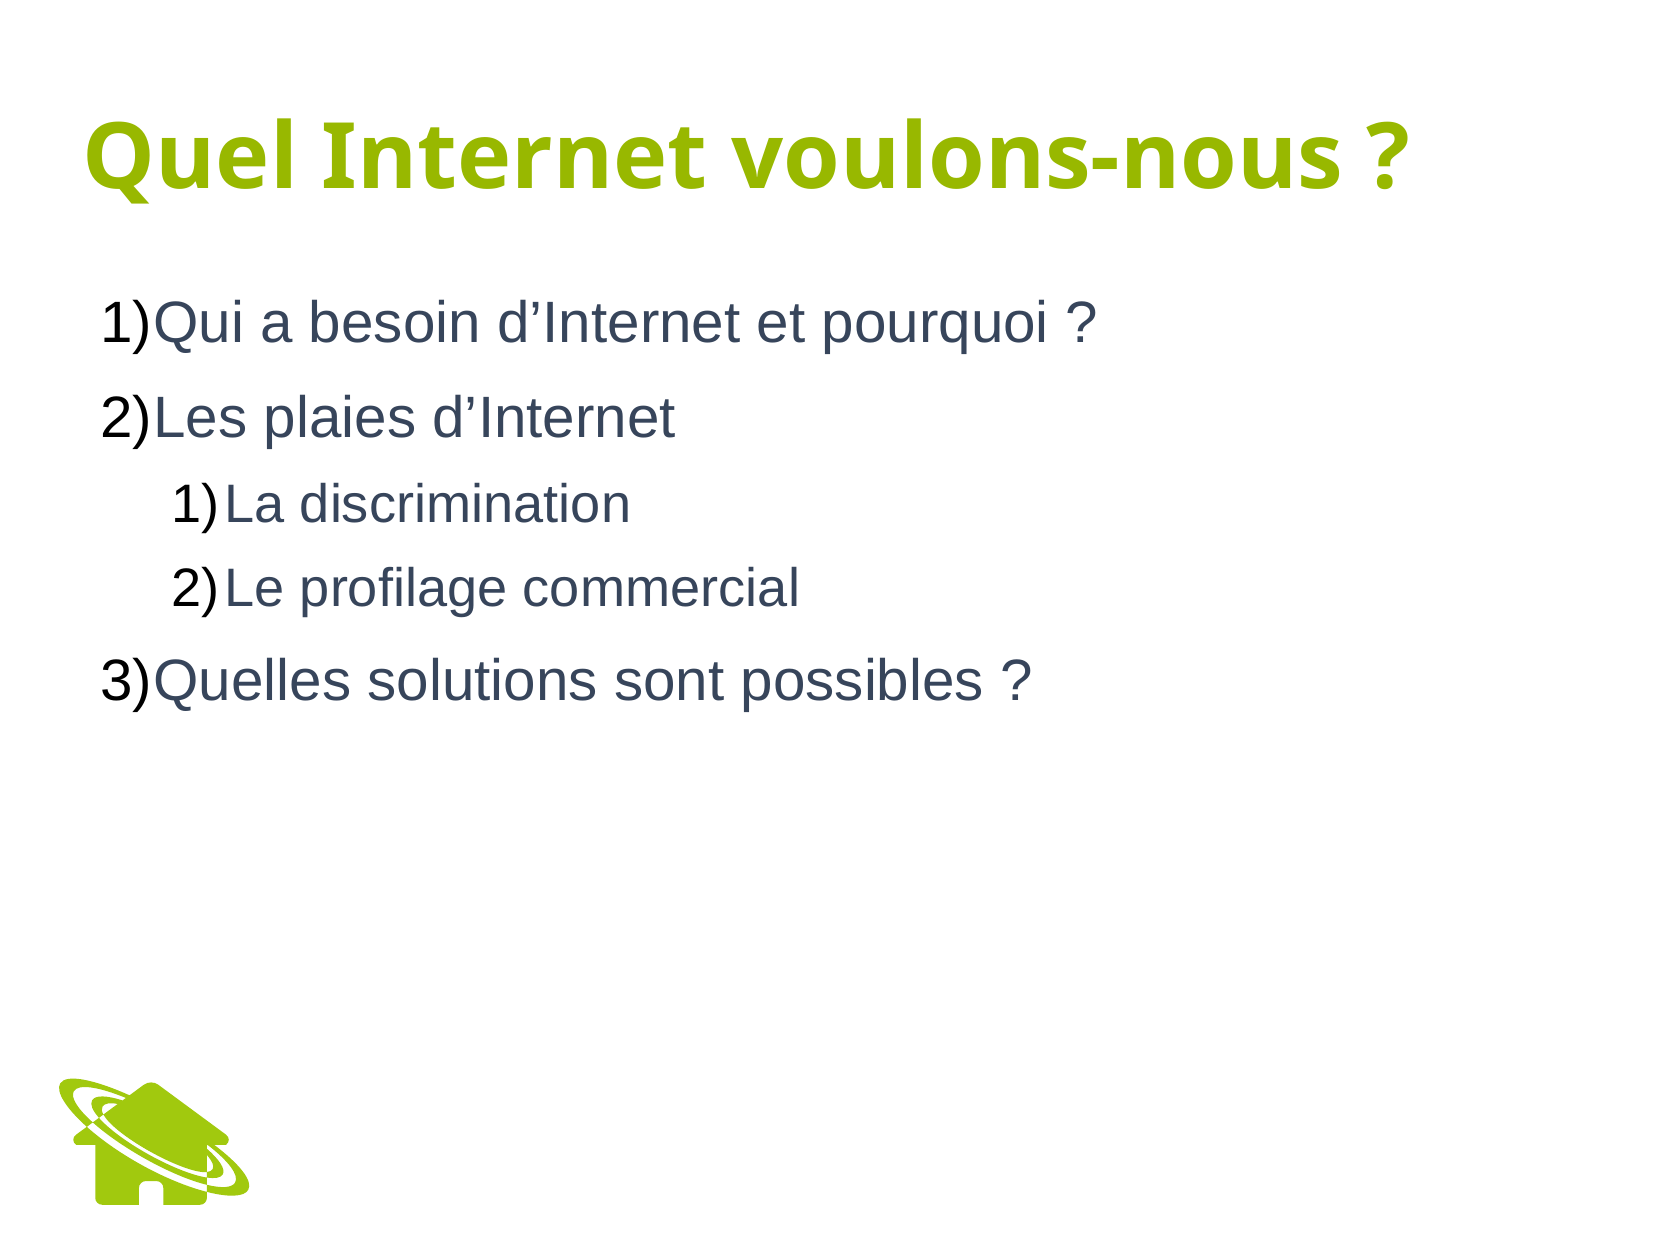

# Quel Internet voulons-nous ?
Qui a besoin d’Internet et pourquoi ?
Les plaies d’Internet
La discrimination
Le profilage commercial
Quelles solutions sont possibles ?